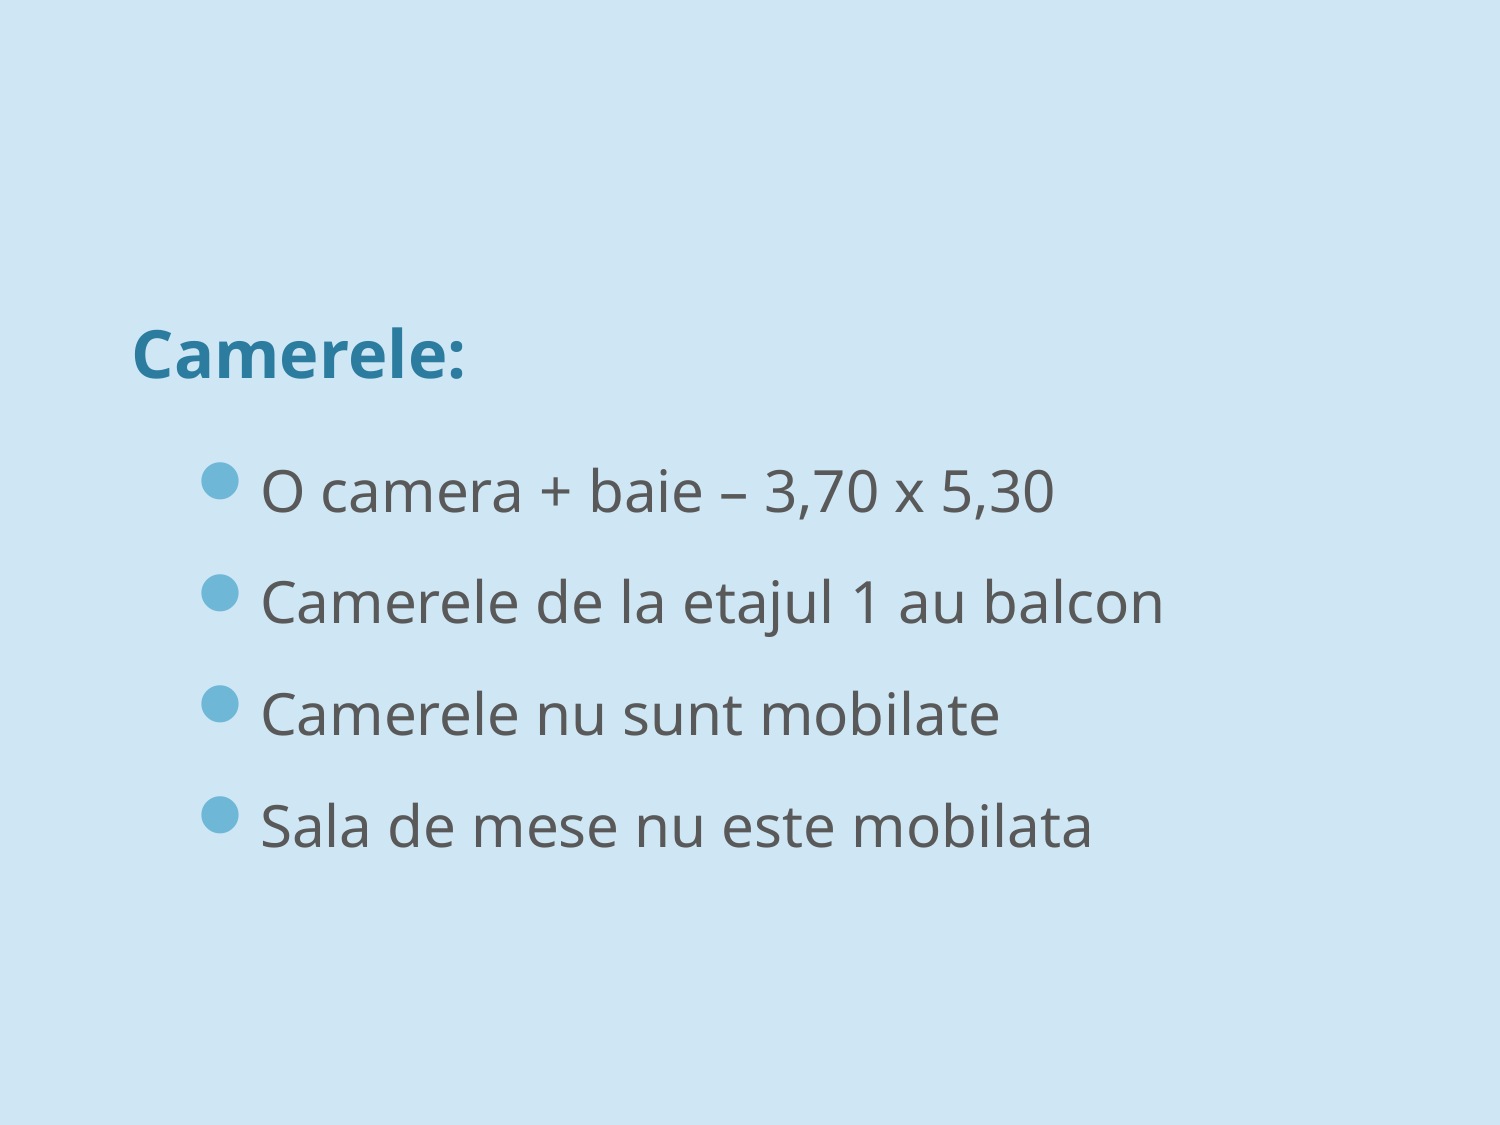

# Camerele:
O camera + baie – 3,70 x 5,30
Camerele de la etajul 1 au balcon
Camerele nu sunt mobilate
Sala de mese nu este mobilata